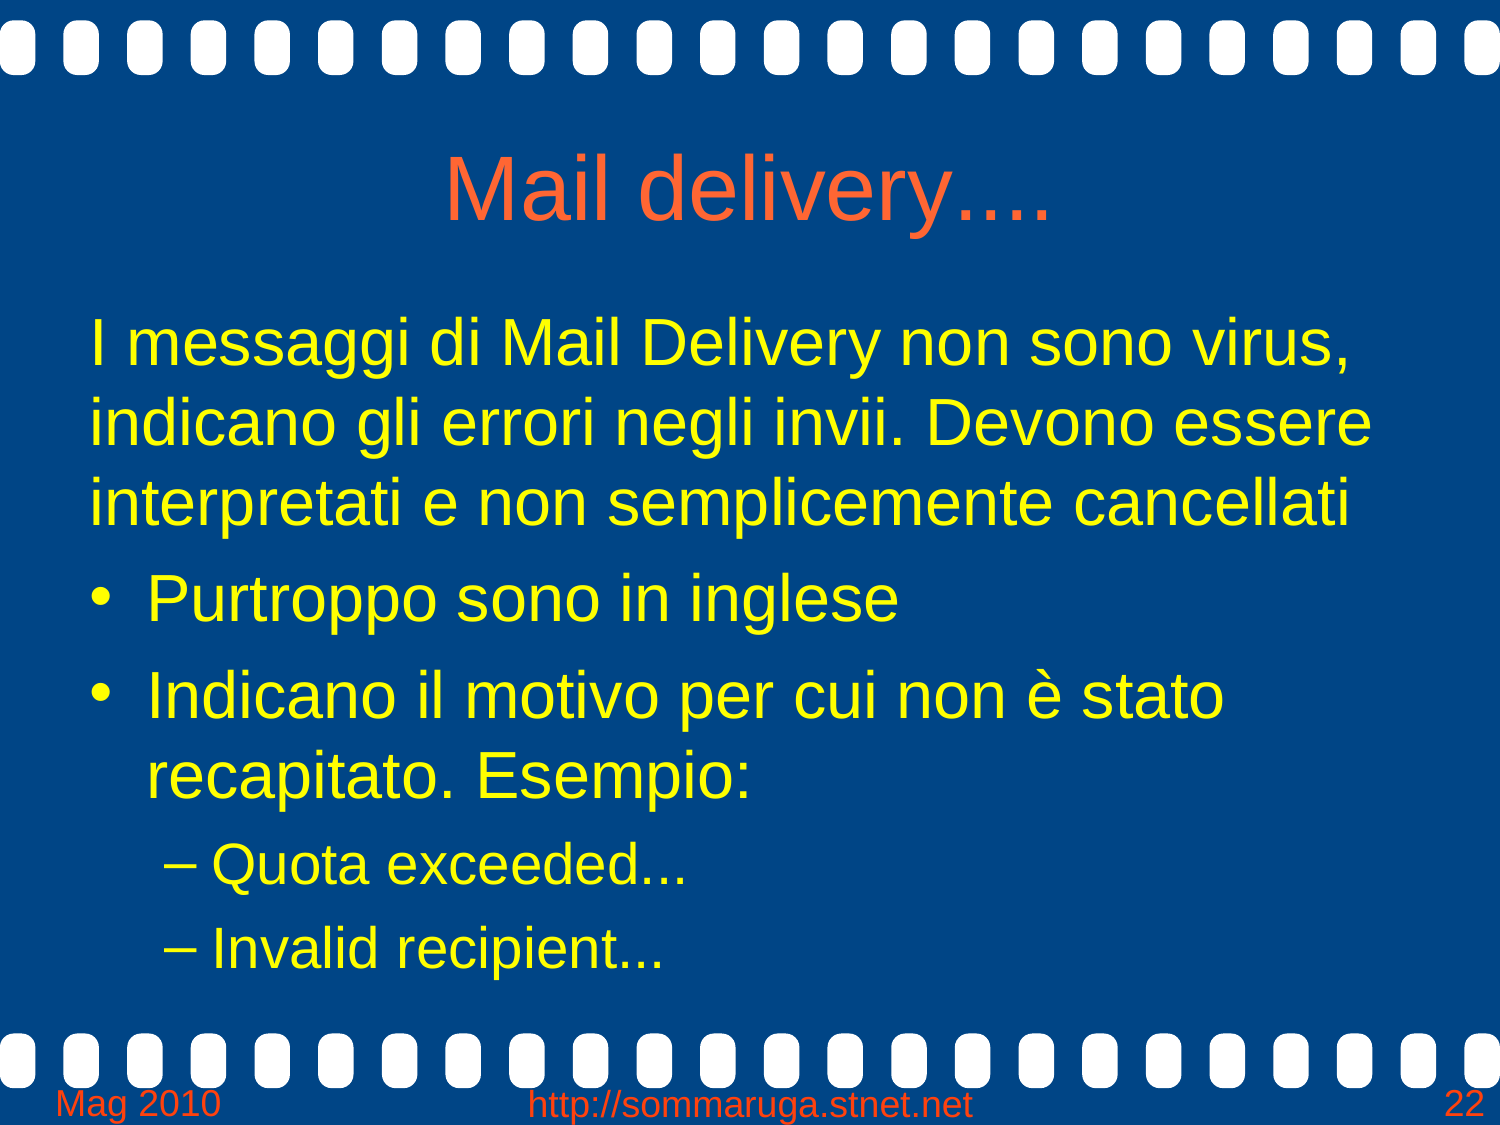

# Mail delivery....
I messaggi di Mail Delivery non sono virus, indicano gli errori negli invii. Devono essere interpretati e non semplicemente cancellati
Purtroppo sono in inglese
Indicano il motivo per cui non è stato recapitato. Esempio:
Quota exceeded...
Invalid recipient...